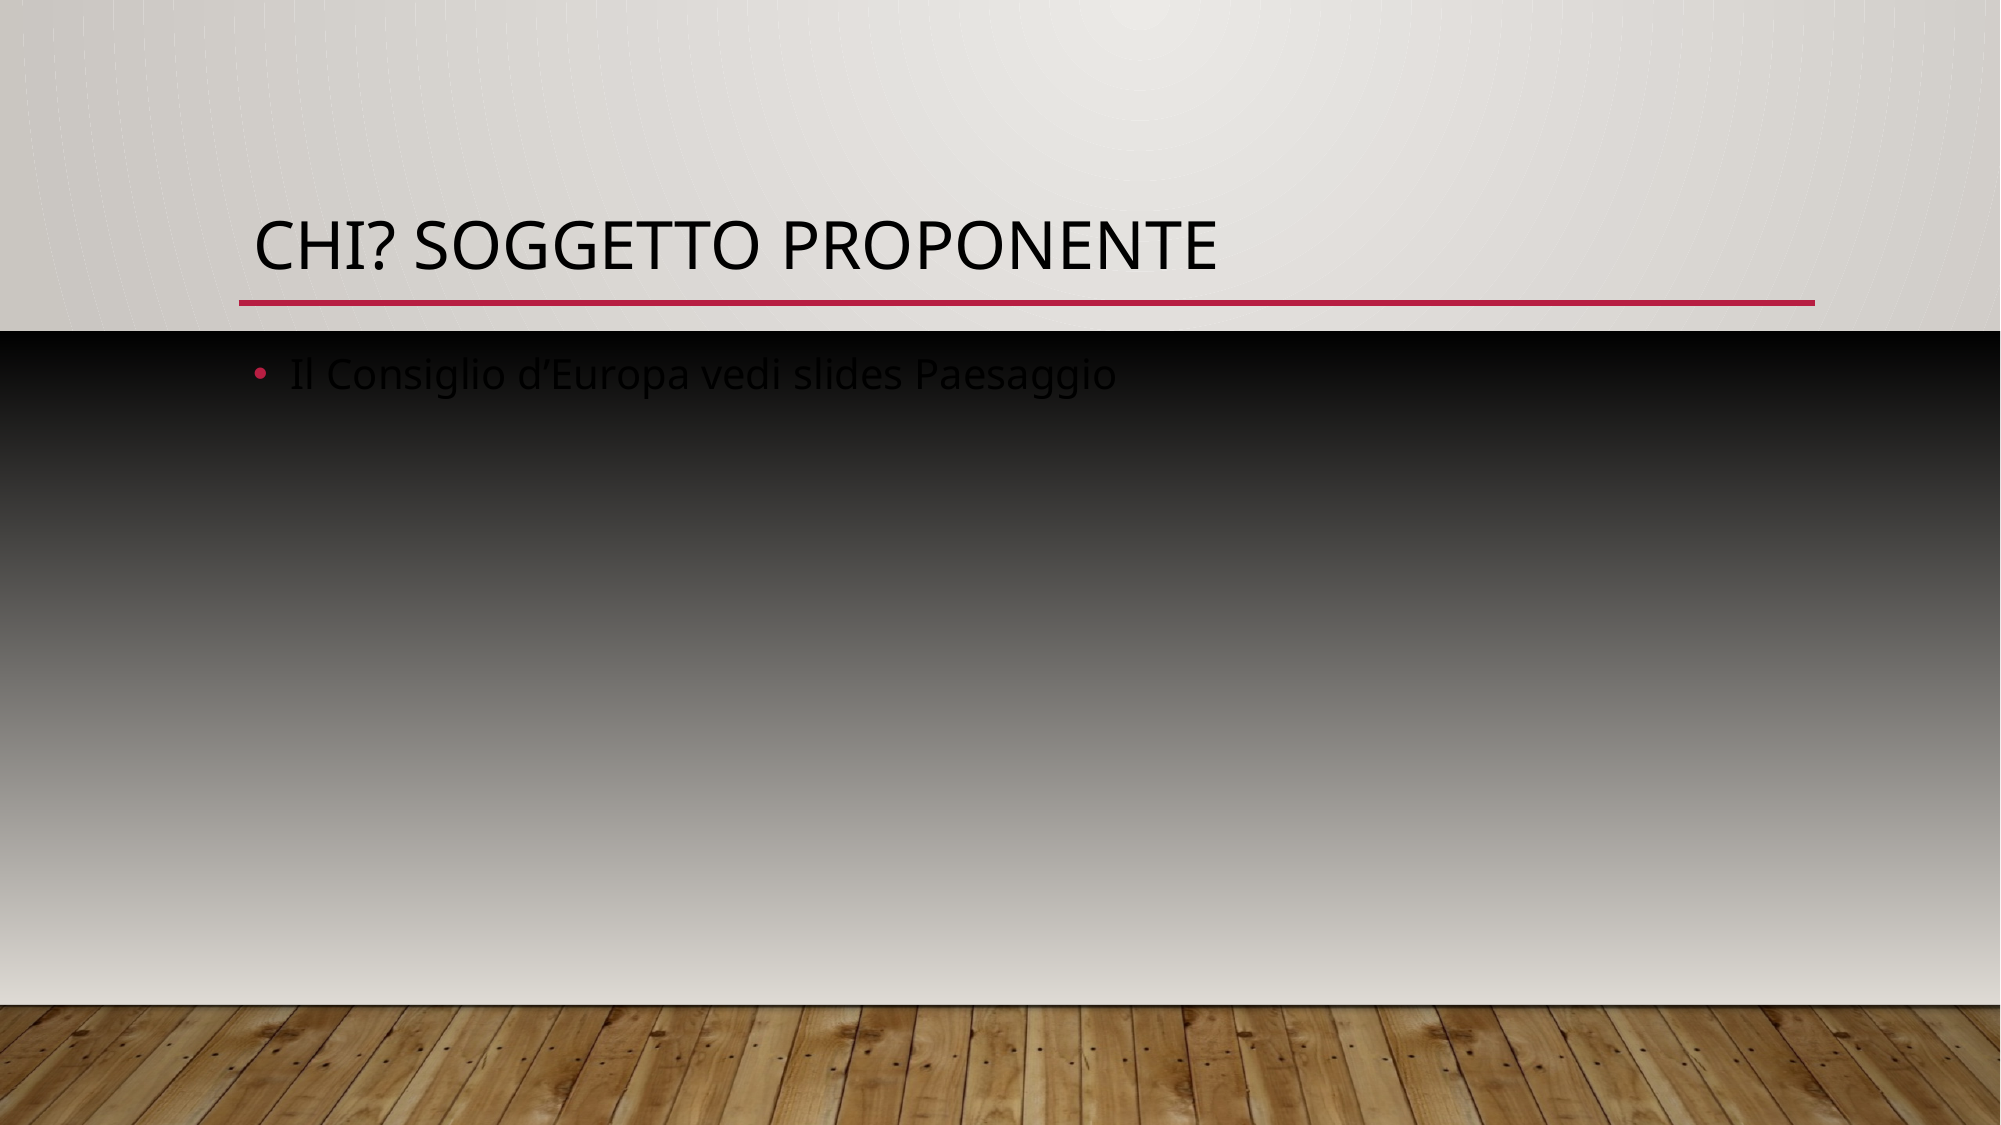

# Chi? Soggetto proponente
Il Consiglio d’Europa vedi slides Paesaggio